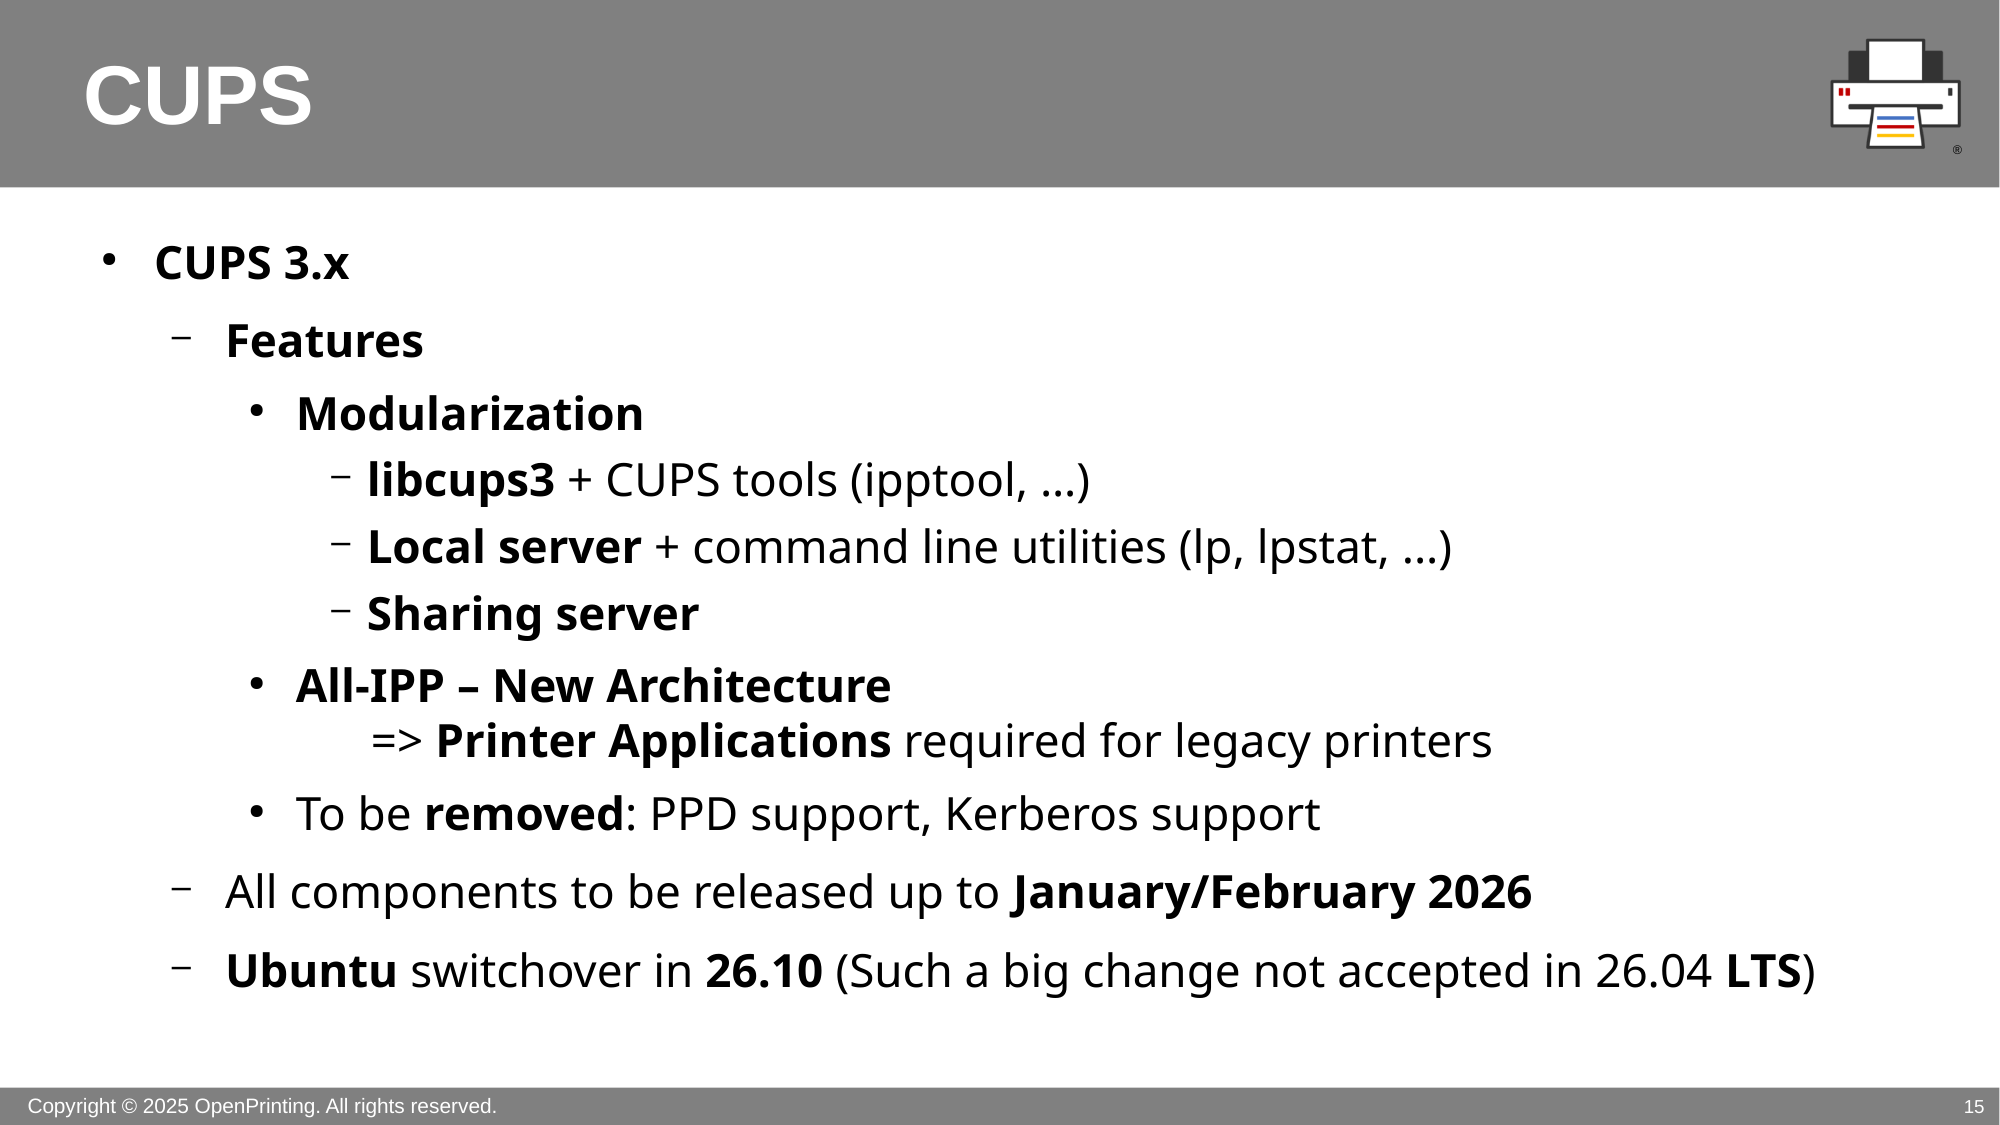

CUPS
# CUPS 3.x
Features
Modularization
libcups3 + CUPS tools (ipptool, …)
Local server + command line utilities (lp, lpstat, ...)
Sharing server
All-IPP – New Architecture
	=> Printer Applications required for legacy printers
To be removed: PPD support, Kerberos support
All components to be released up to January/February 2026
Ubuntu switchover in 26.10 (Such a big change not accepted in 26.04 LTS)